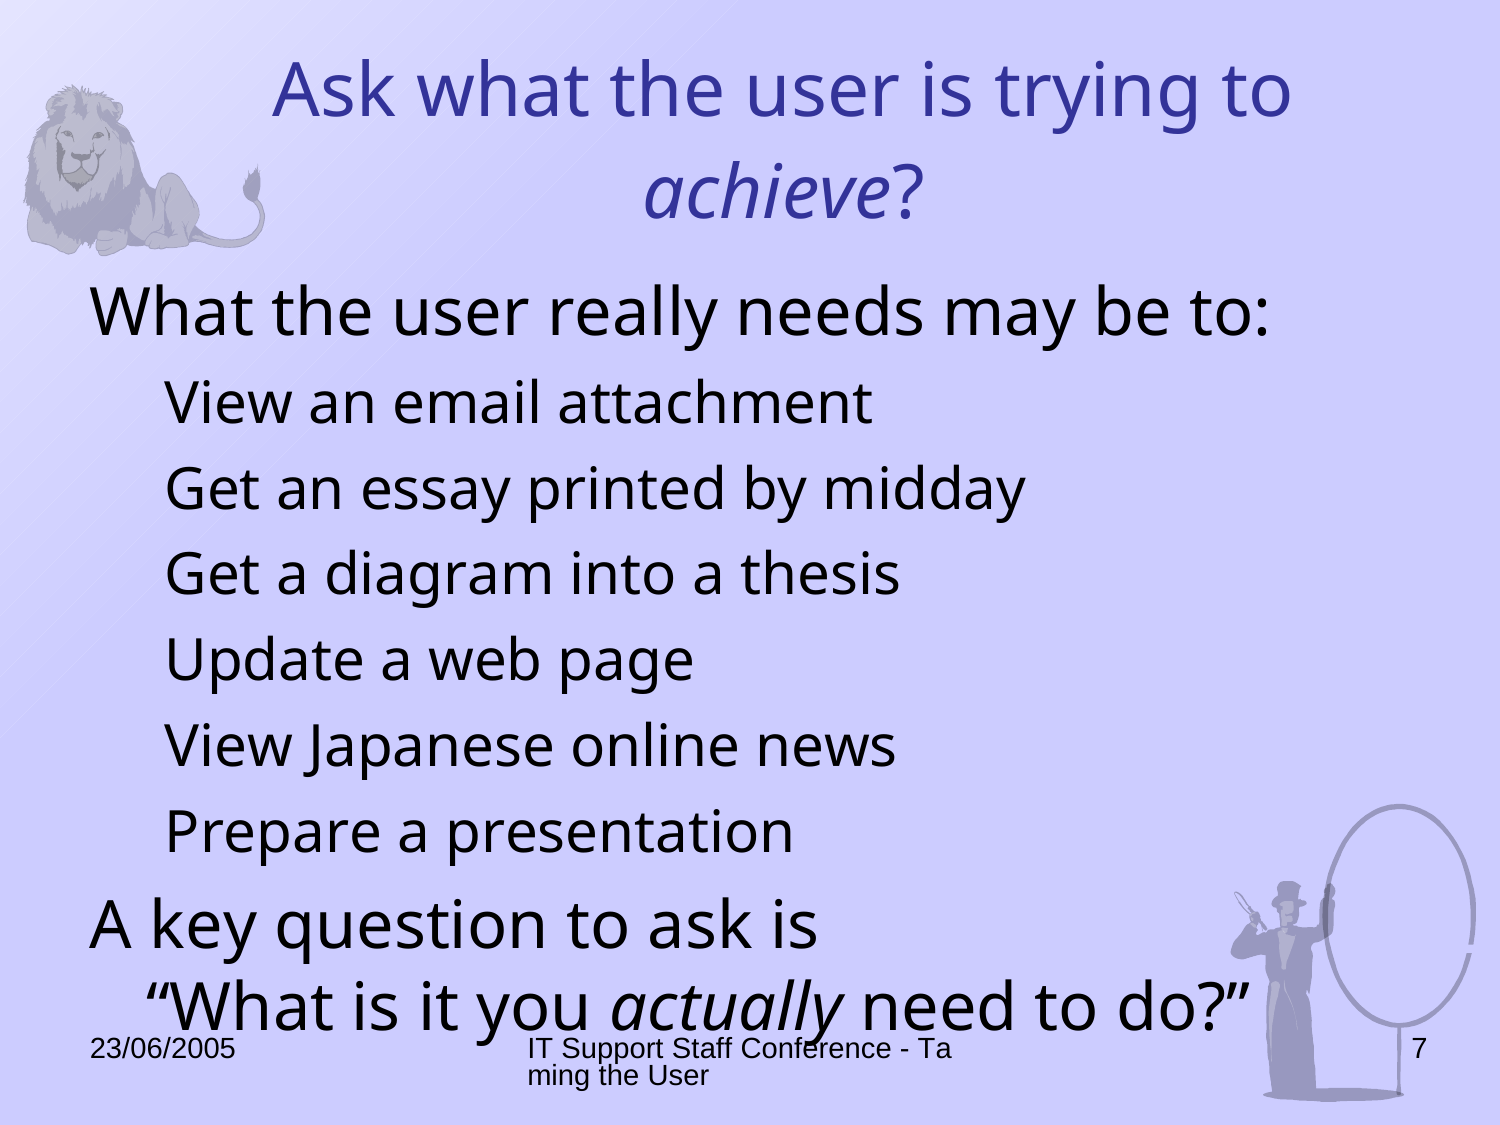

# Ask what the user is trying to achieve?
What the user really needs may be to:
View an email attachment
Get an essay printed by midday
Get a diagram into a thesis
Update a web page
View Japanese online news
Prepare a presentation
A key question to ask is
“What is it you actually need to do?”
23/06/2005
IT Support Staff Conference - Taming the User
7